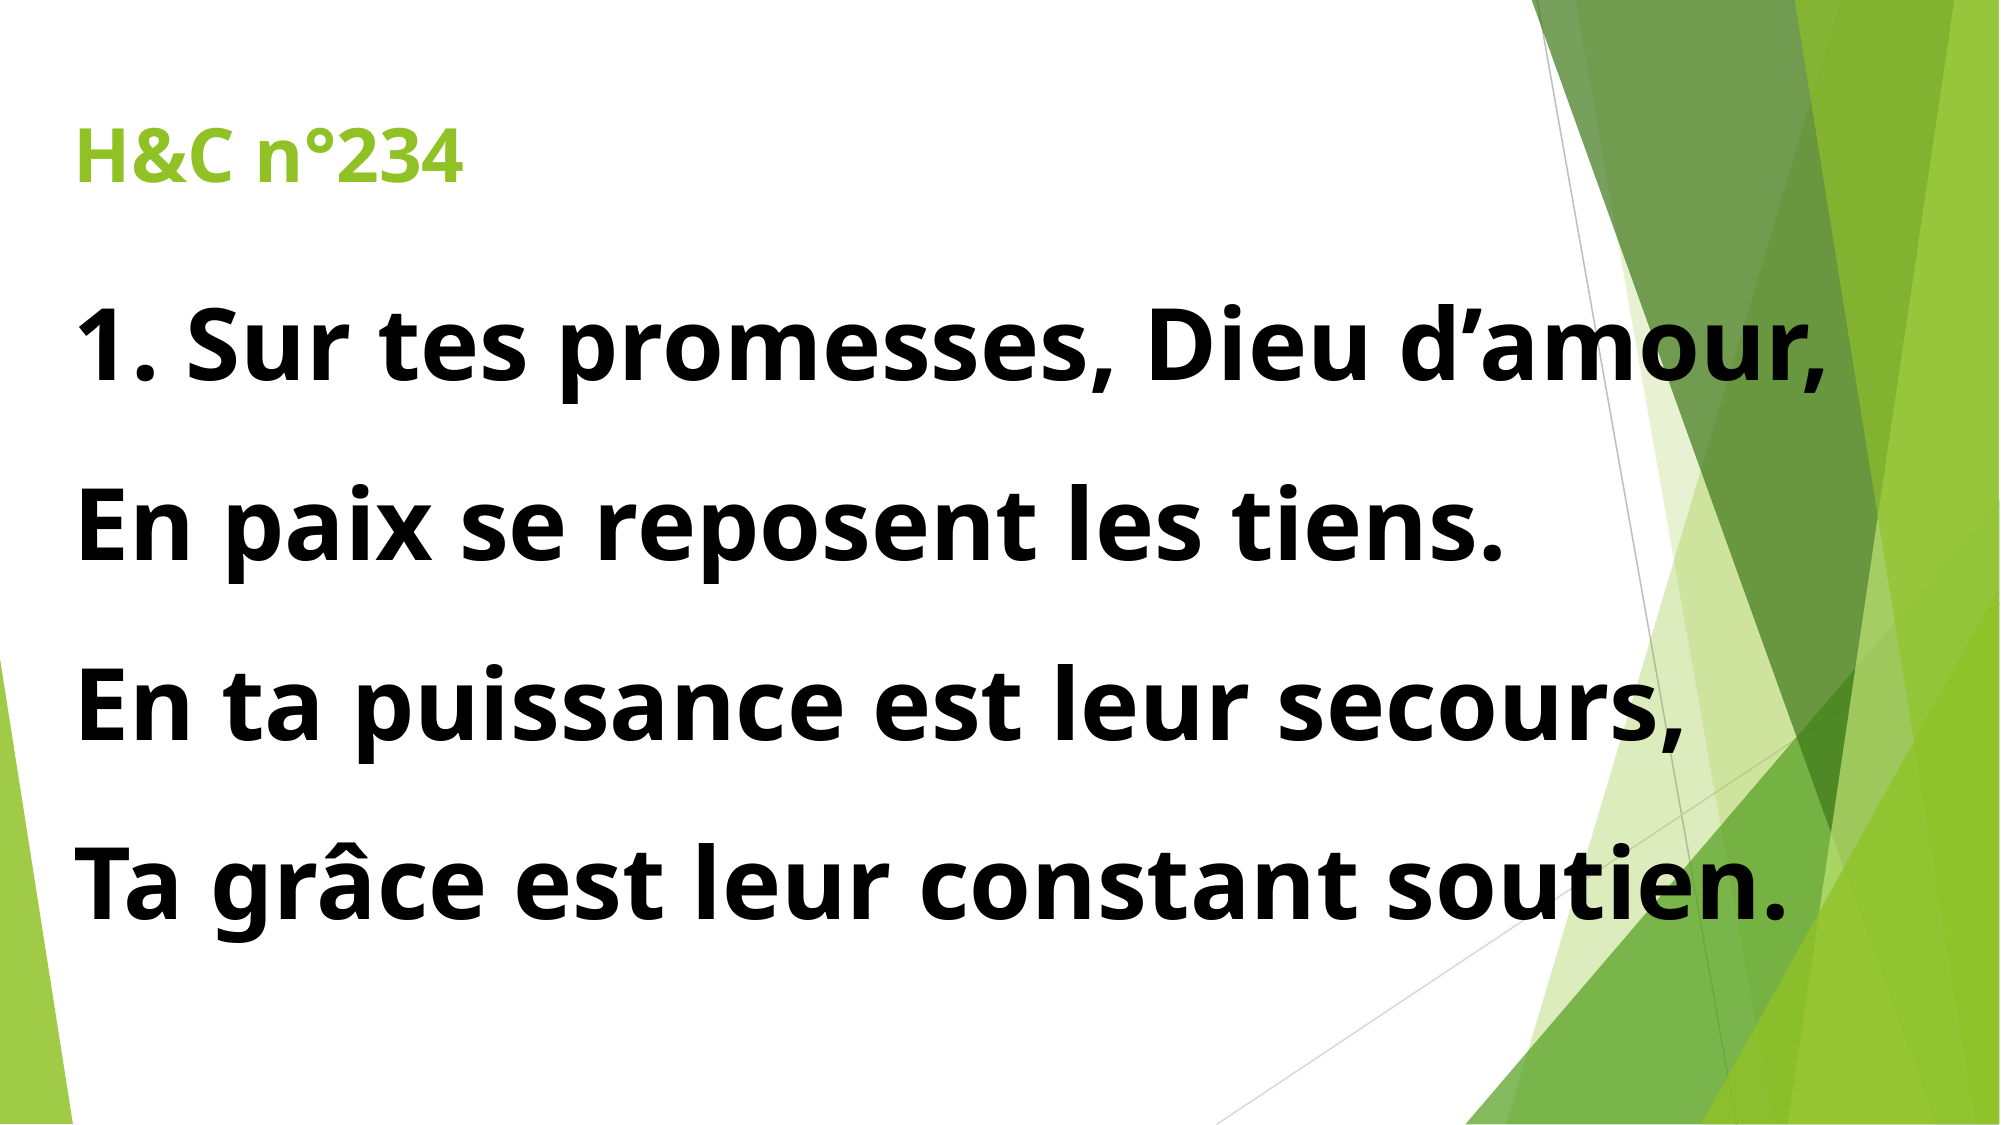

H&C n°234
1. Sur tes promesses, Dieu d’amour,
En paix se reposent les tiens.
En ta puissance est leur secours,
Ta grâce est leur constant soutien.